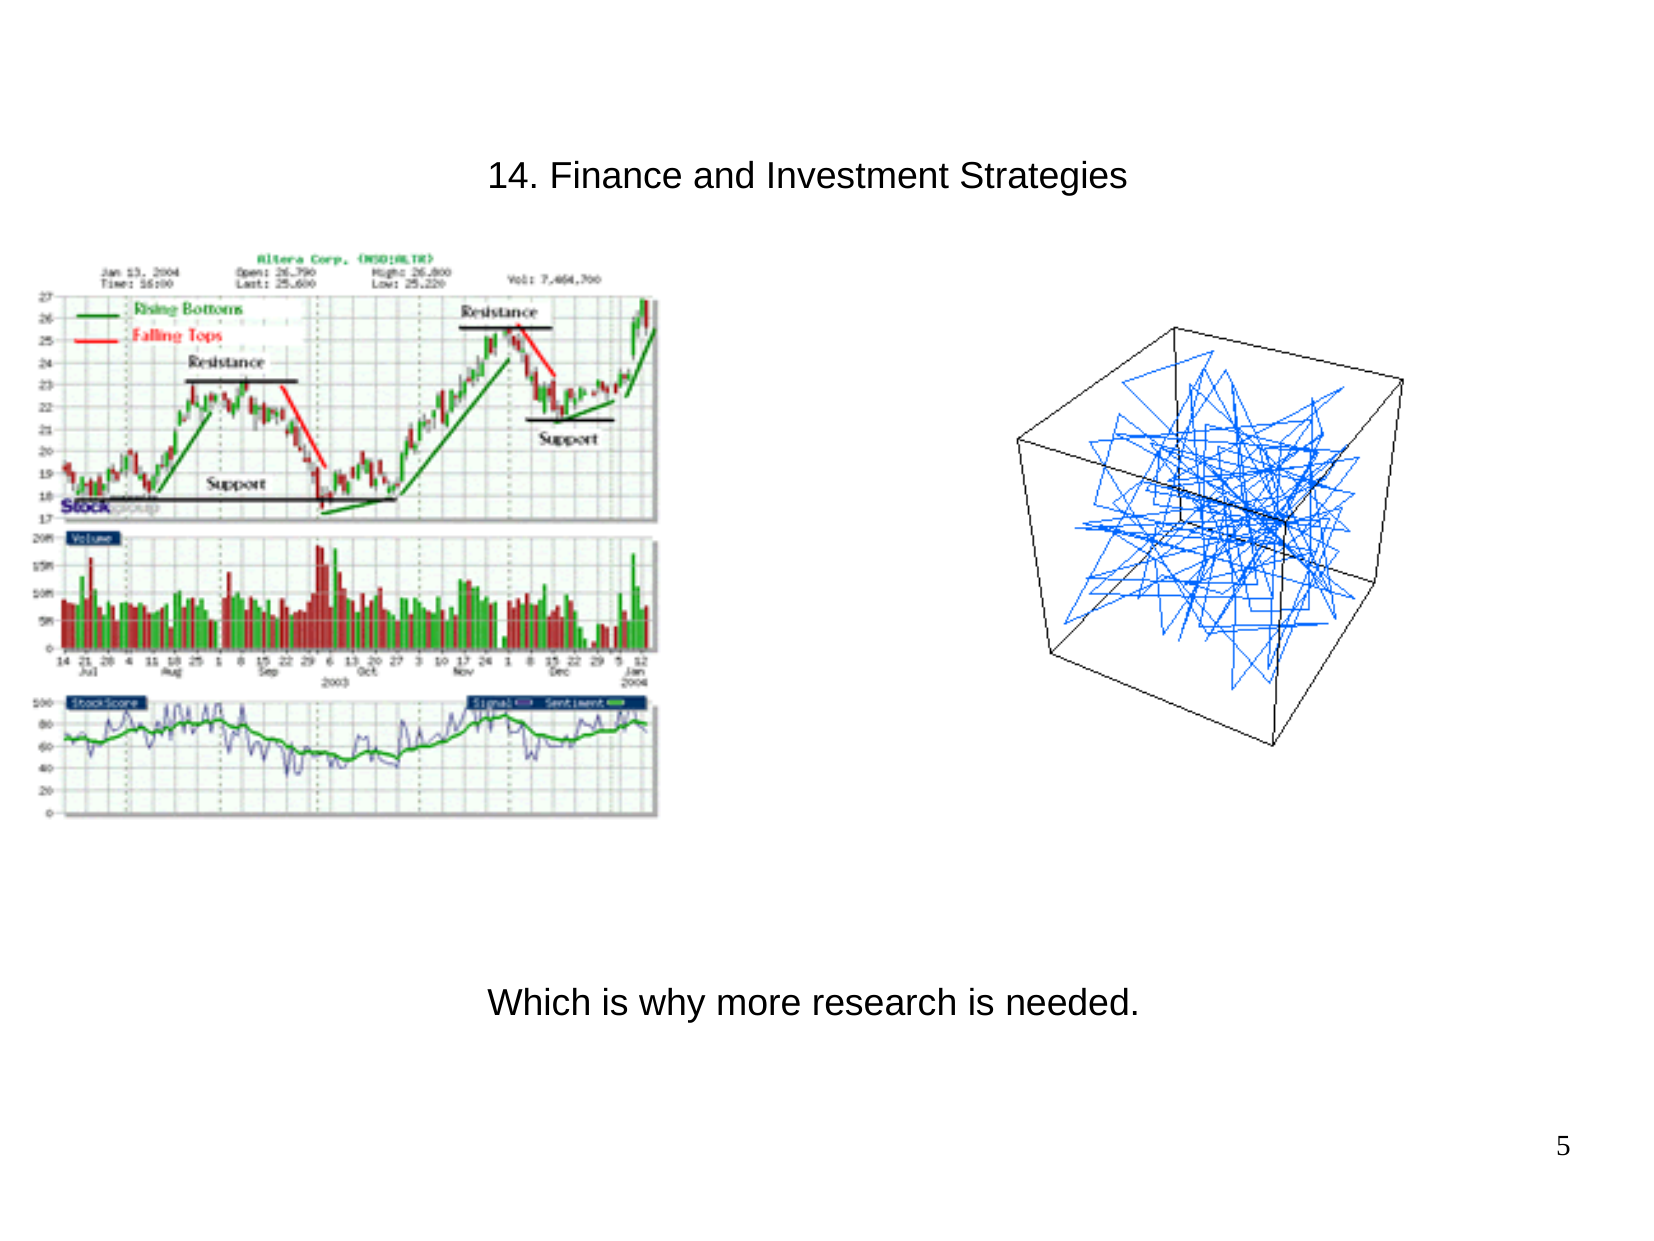

14. Finance and Investment Strategies
Which is why more research is needed.
5